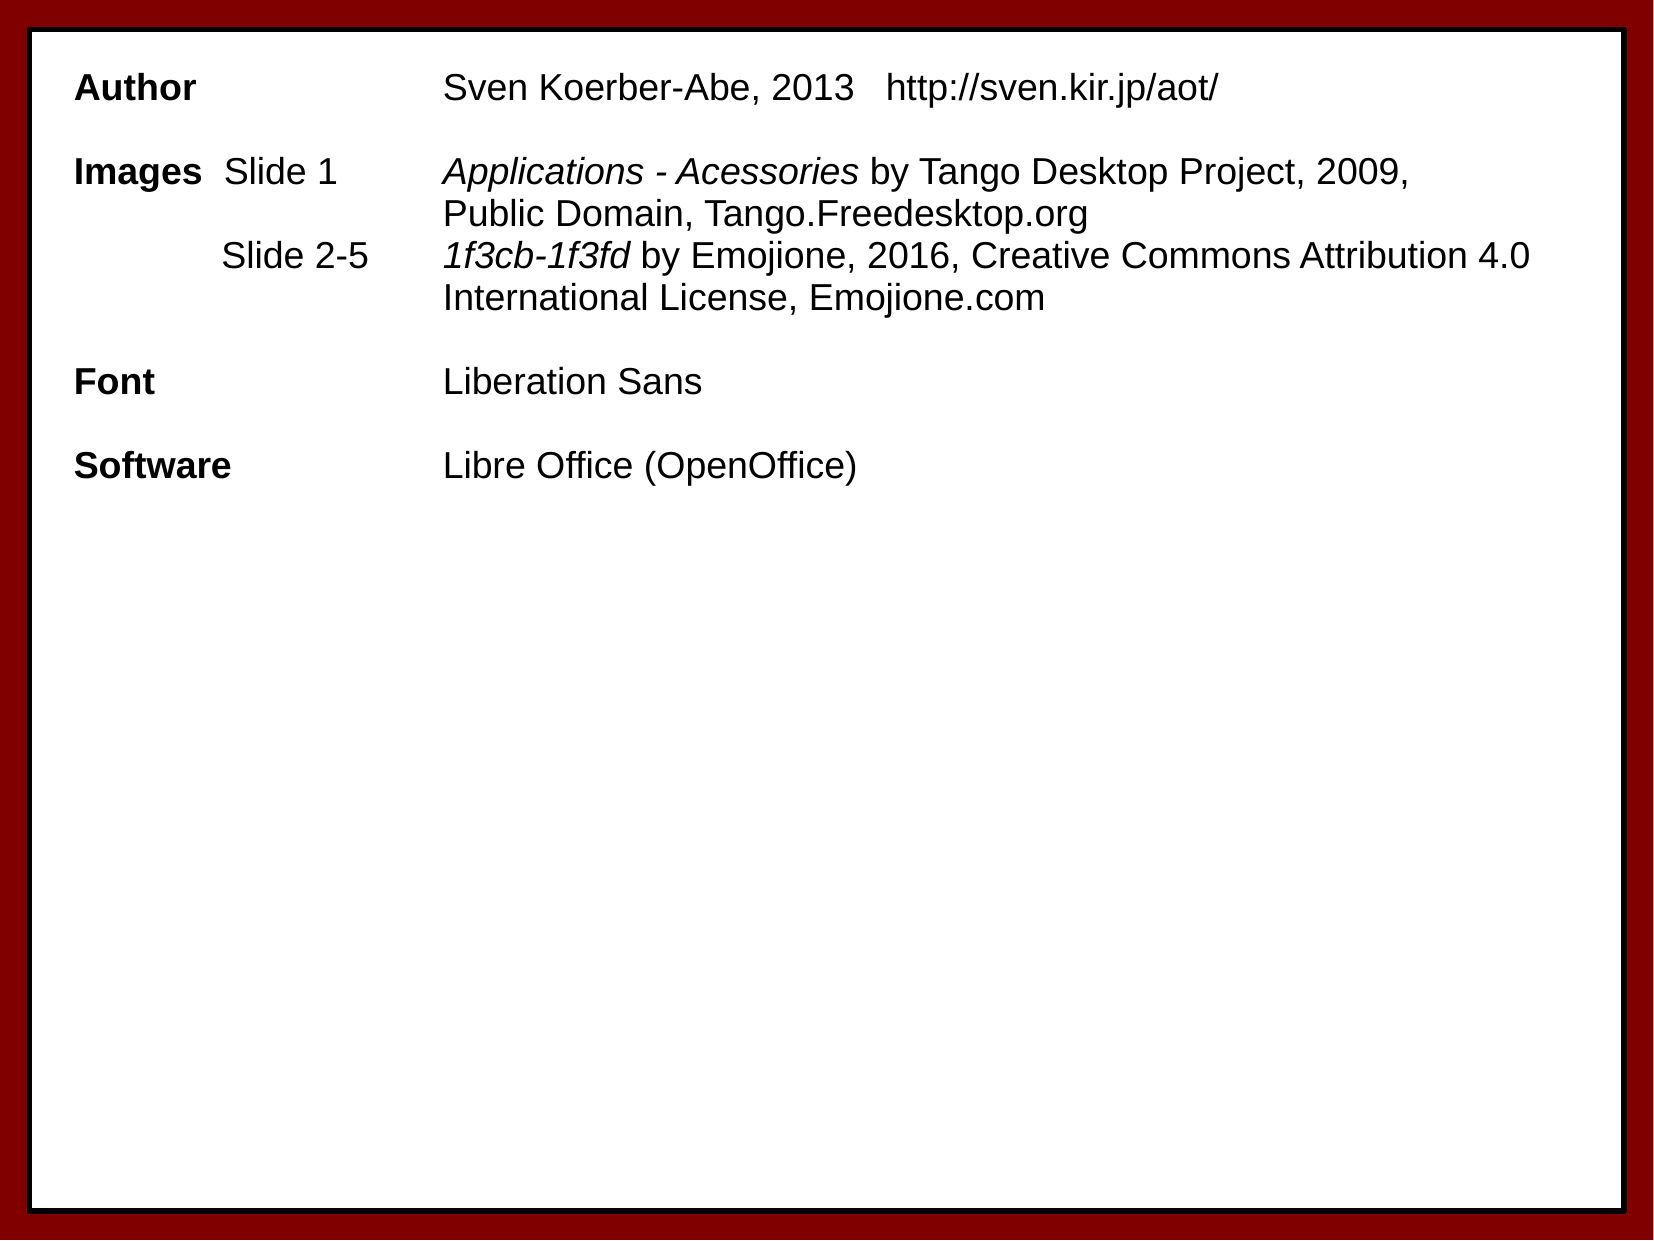

Author				Sven Koerber-Abe, 2013	http://sven.kir.jp/aot/
Images Slide 1		Applications - Acessories by Tango Desktop Project, 2009, 							Public Domain, Tango.Freedesktop.org
		Slide 2-5		1f3cb-1f3fd by Emojione, 2016, Creative Commons Attribution 4.0
					International License, Emojione.com
Font				Liberation Sans
Software			Libre Office (OpenOffice)